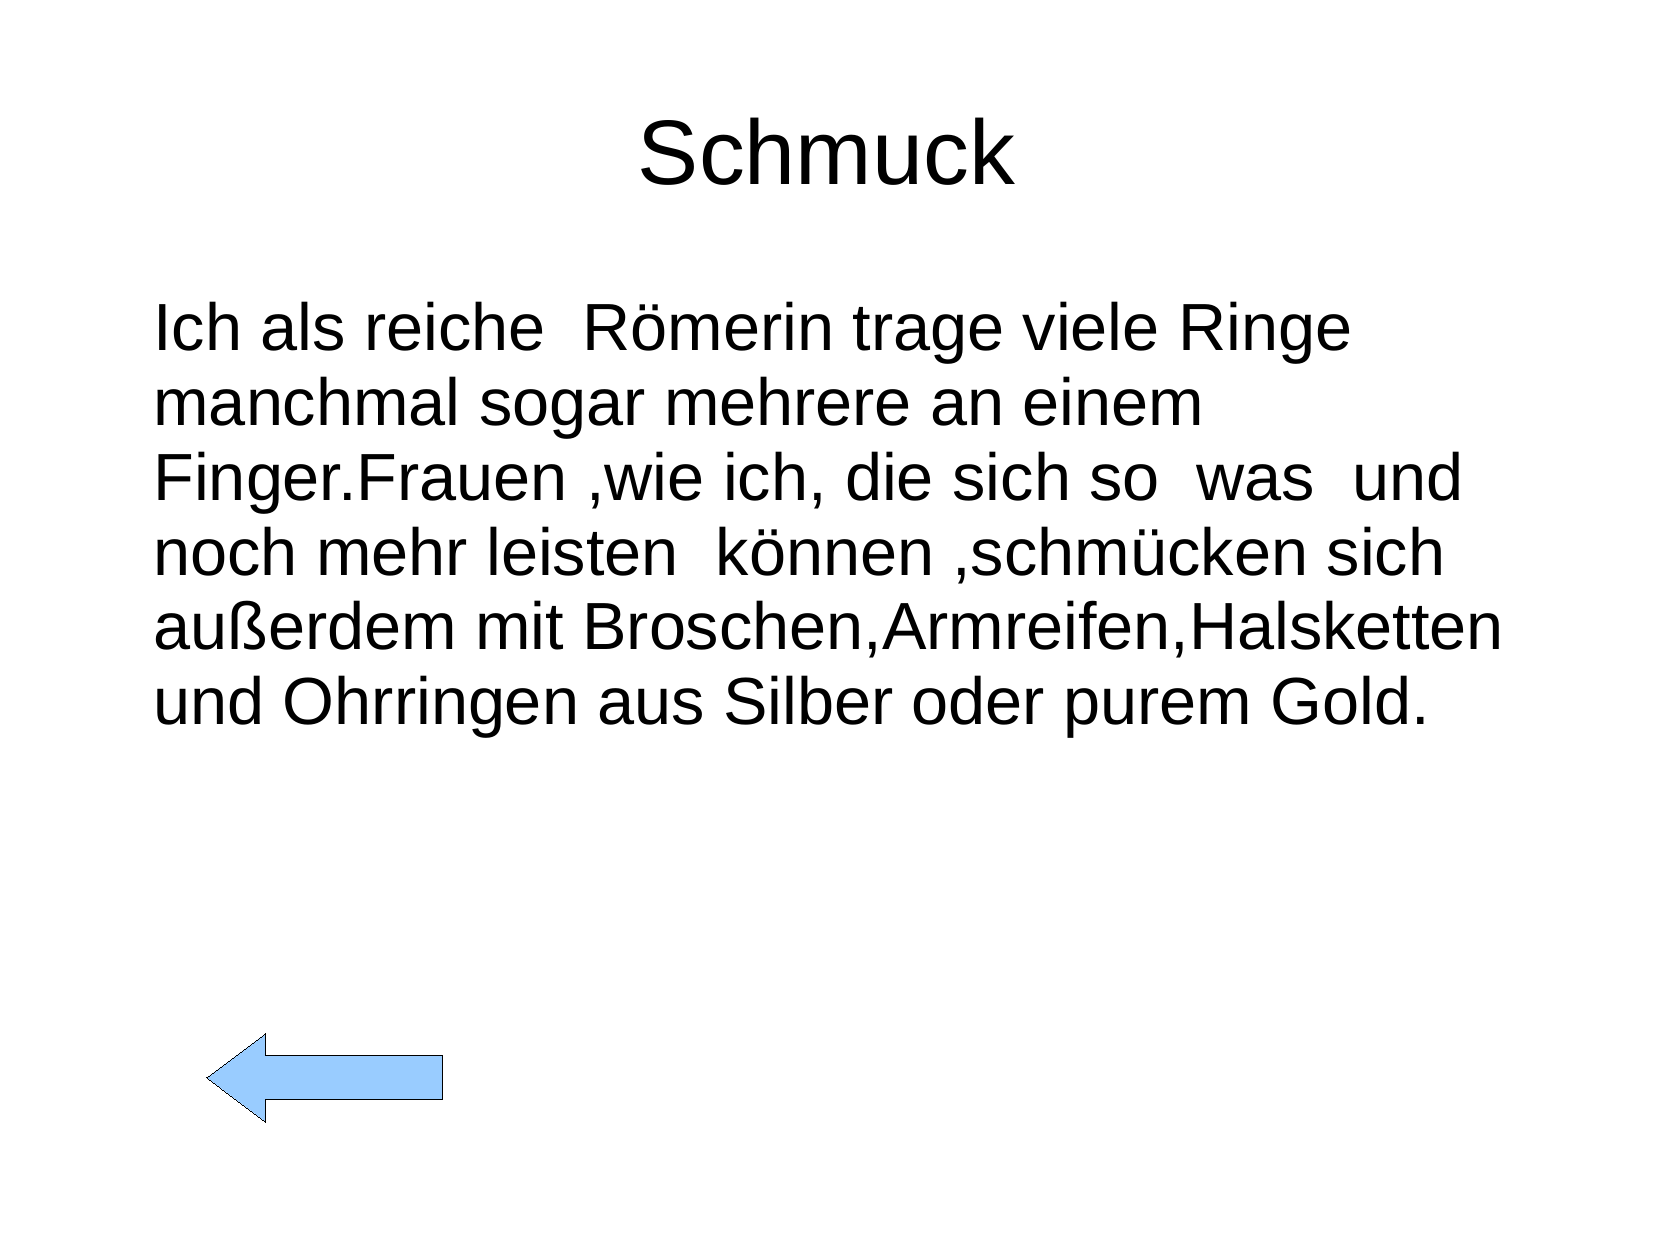

# Schmuck
Ich als reiche Römerin trage viele Ringe manchmal sogar mehrere an einem Finger.Frauen ,wie ich, die sich so was und noch mehr leisten können ,schmücken sich außerdem mit Broschen,Armreifen,Halsketten und Ohrringen aus Silber oder purem Gold.